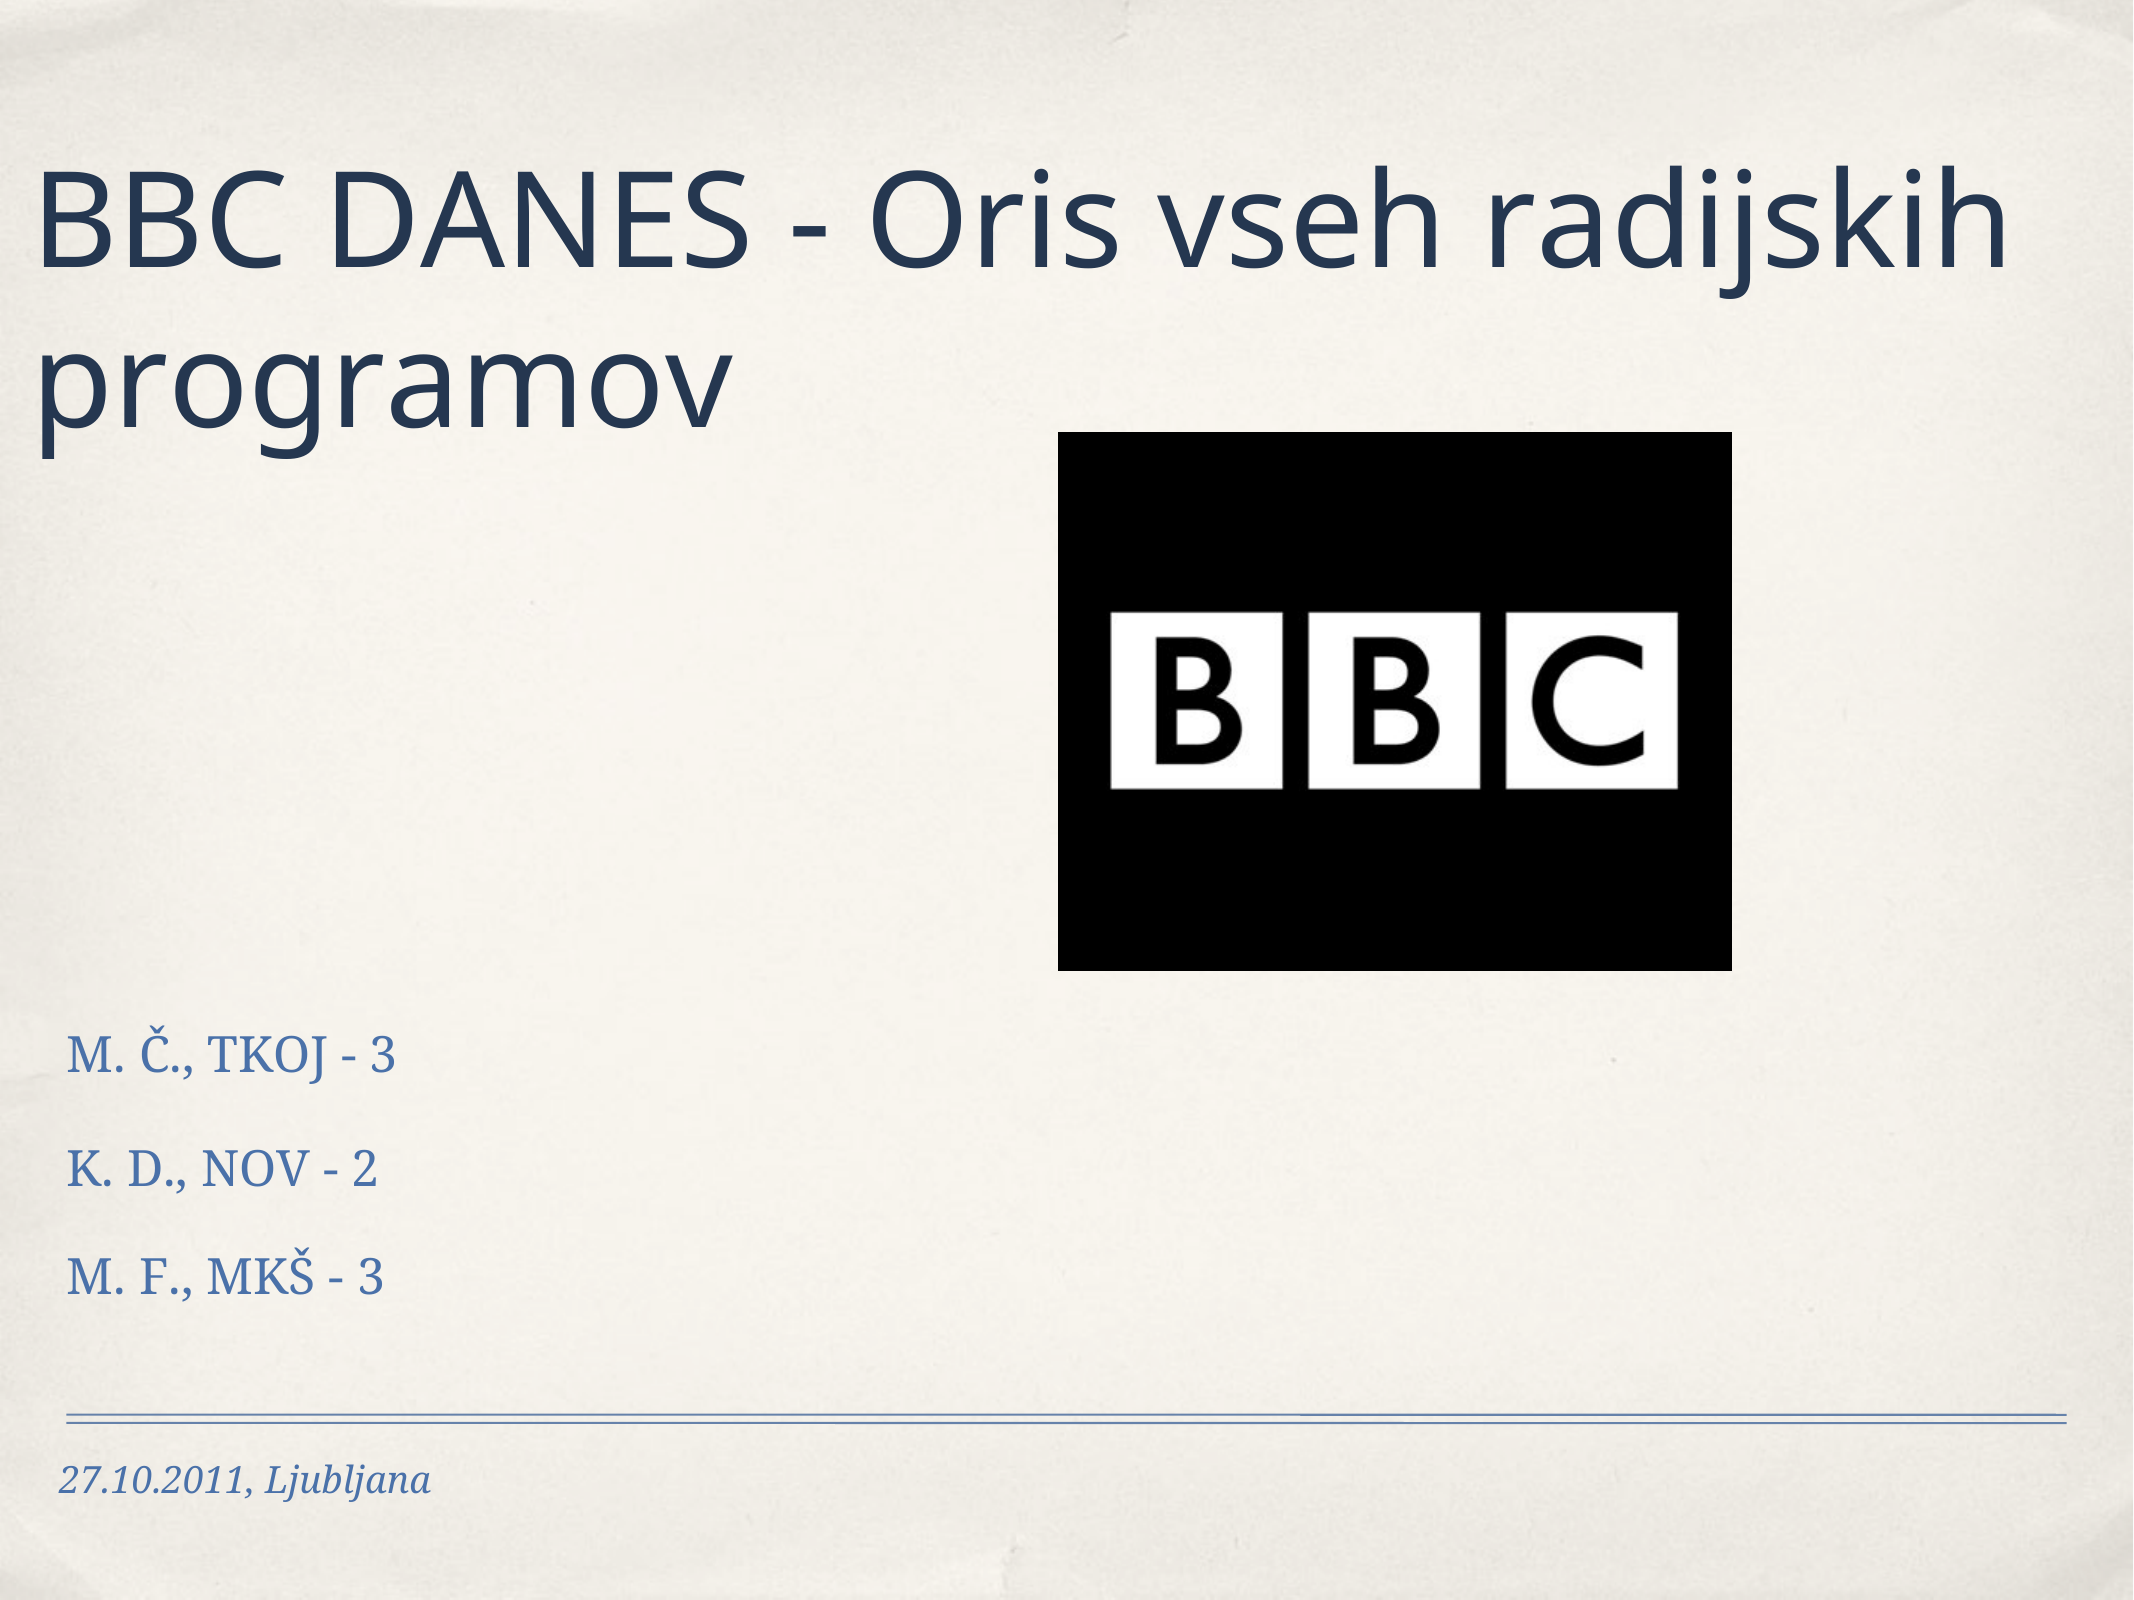

# BBC DANES - Oris vseh radijskih programov
M. Č., TKOJ - 3
K. D., NOV - 2
M. F., MKŠ - 3
27.10.2011, Ljubljana